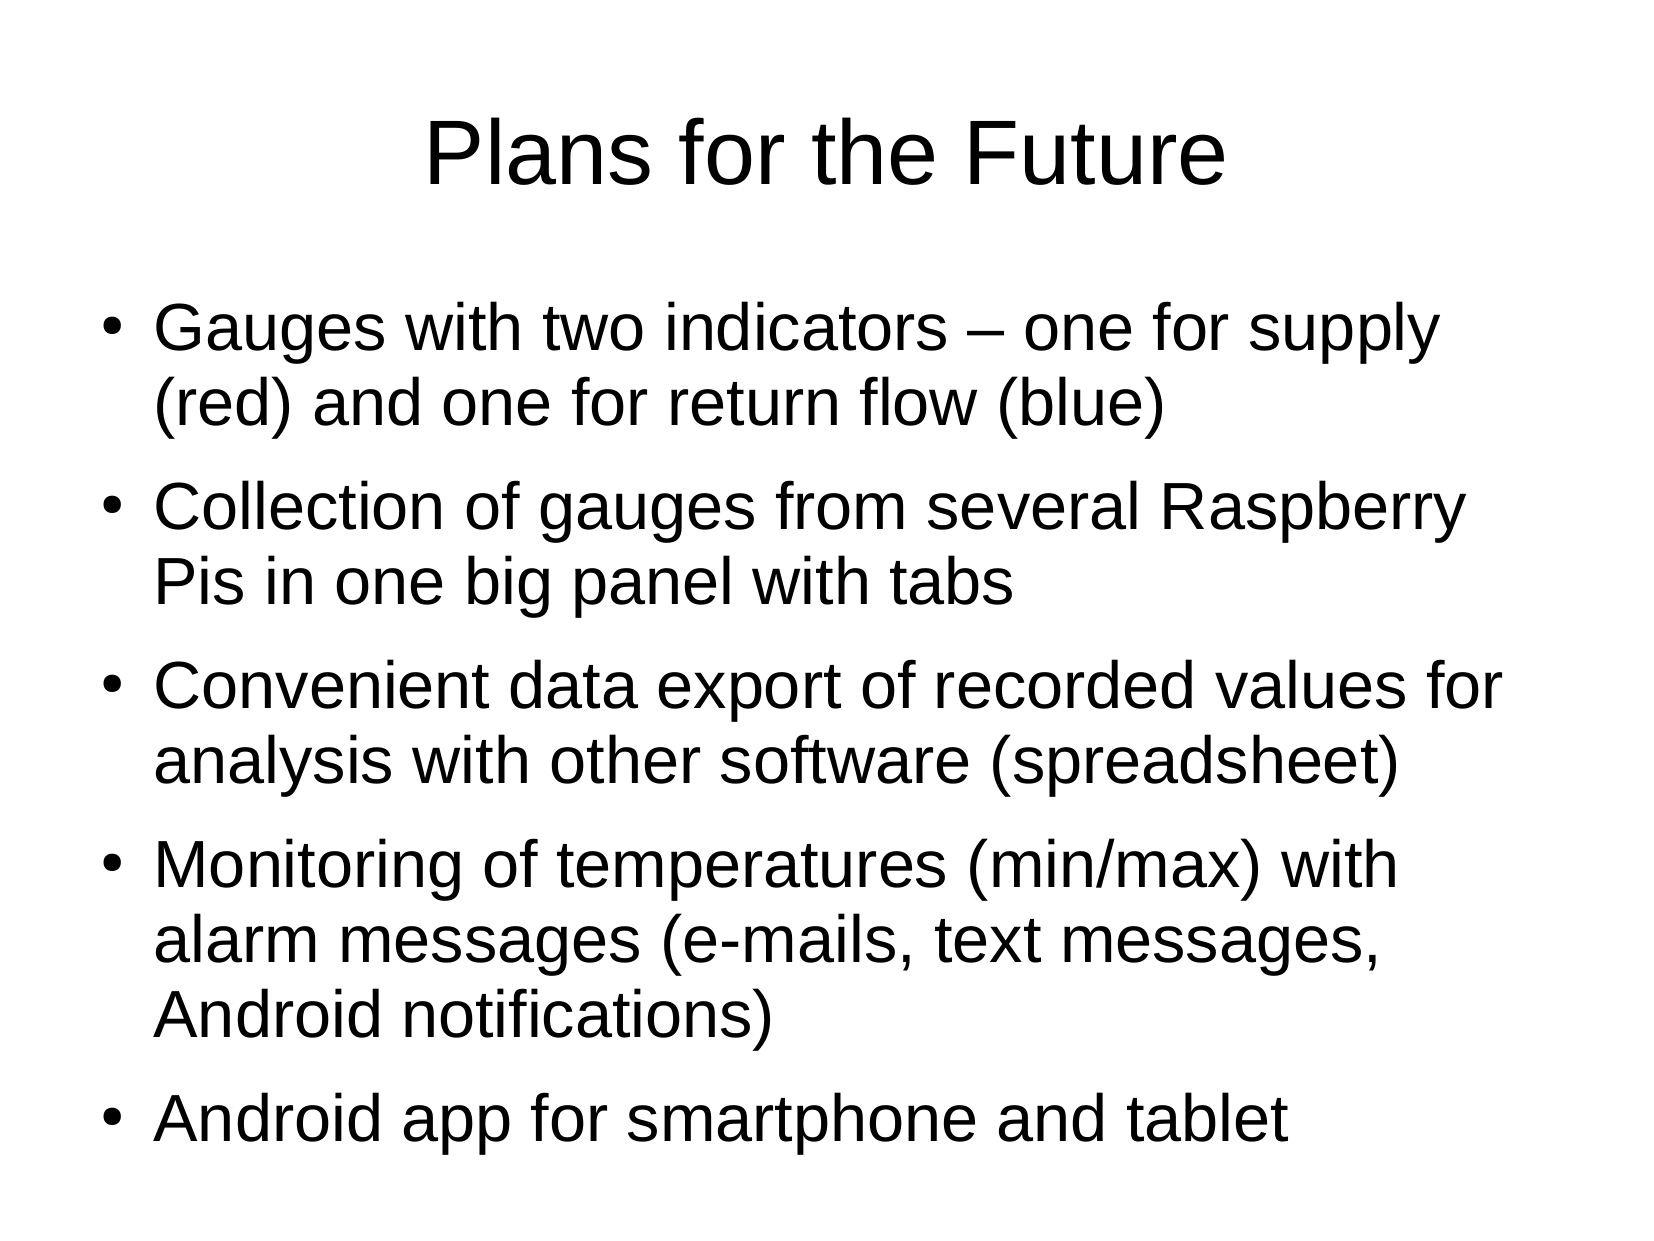

# Plans for the Future
Gauges with two indicators – one for supply (red) and one for return flow (blue)
Collection of gauges from several Raspberry Pis in one big panel with tabs
Convenient data export of recorded values for analysis with other software (spreadsheet)
Monitoring of temperatures (min/max) with alarm messages (e-mails, text messages, Android notifications)
Android app for smartphone and tablet